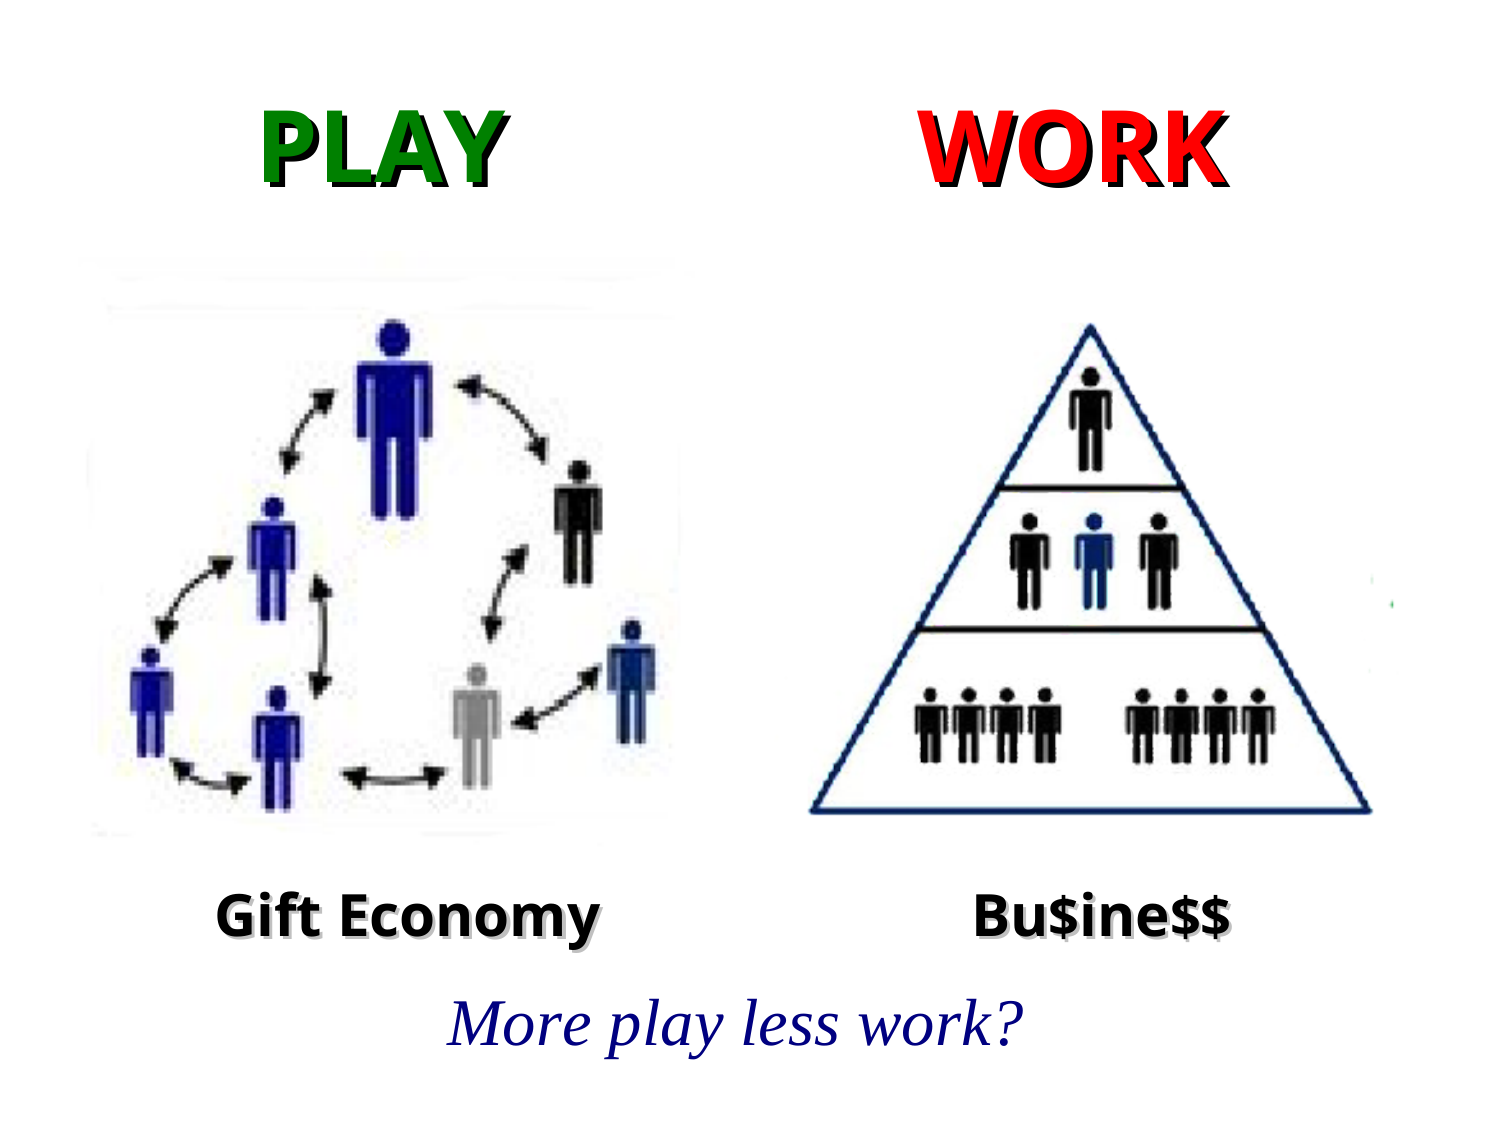

PLAY
WORK
`
Gift Economy
Bu$ine$$
More play less work?
53